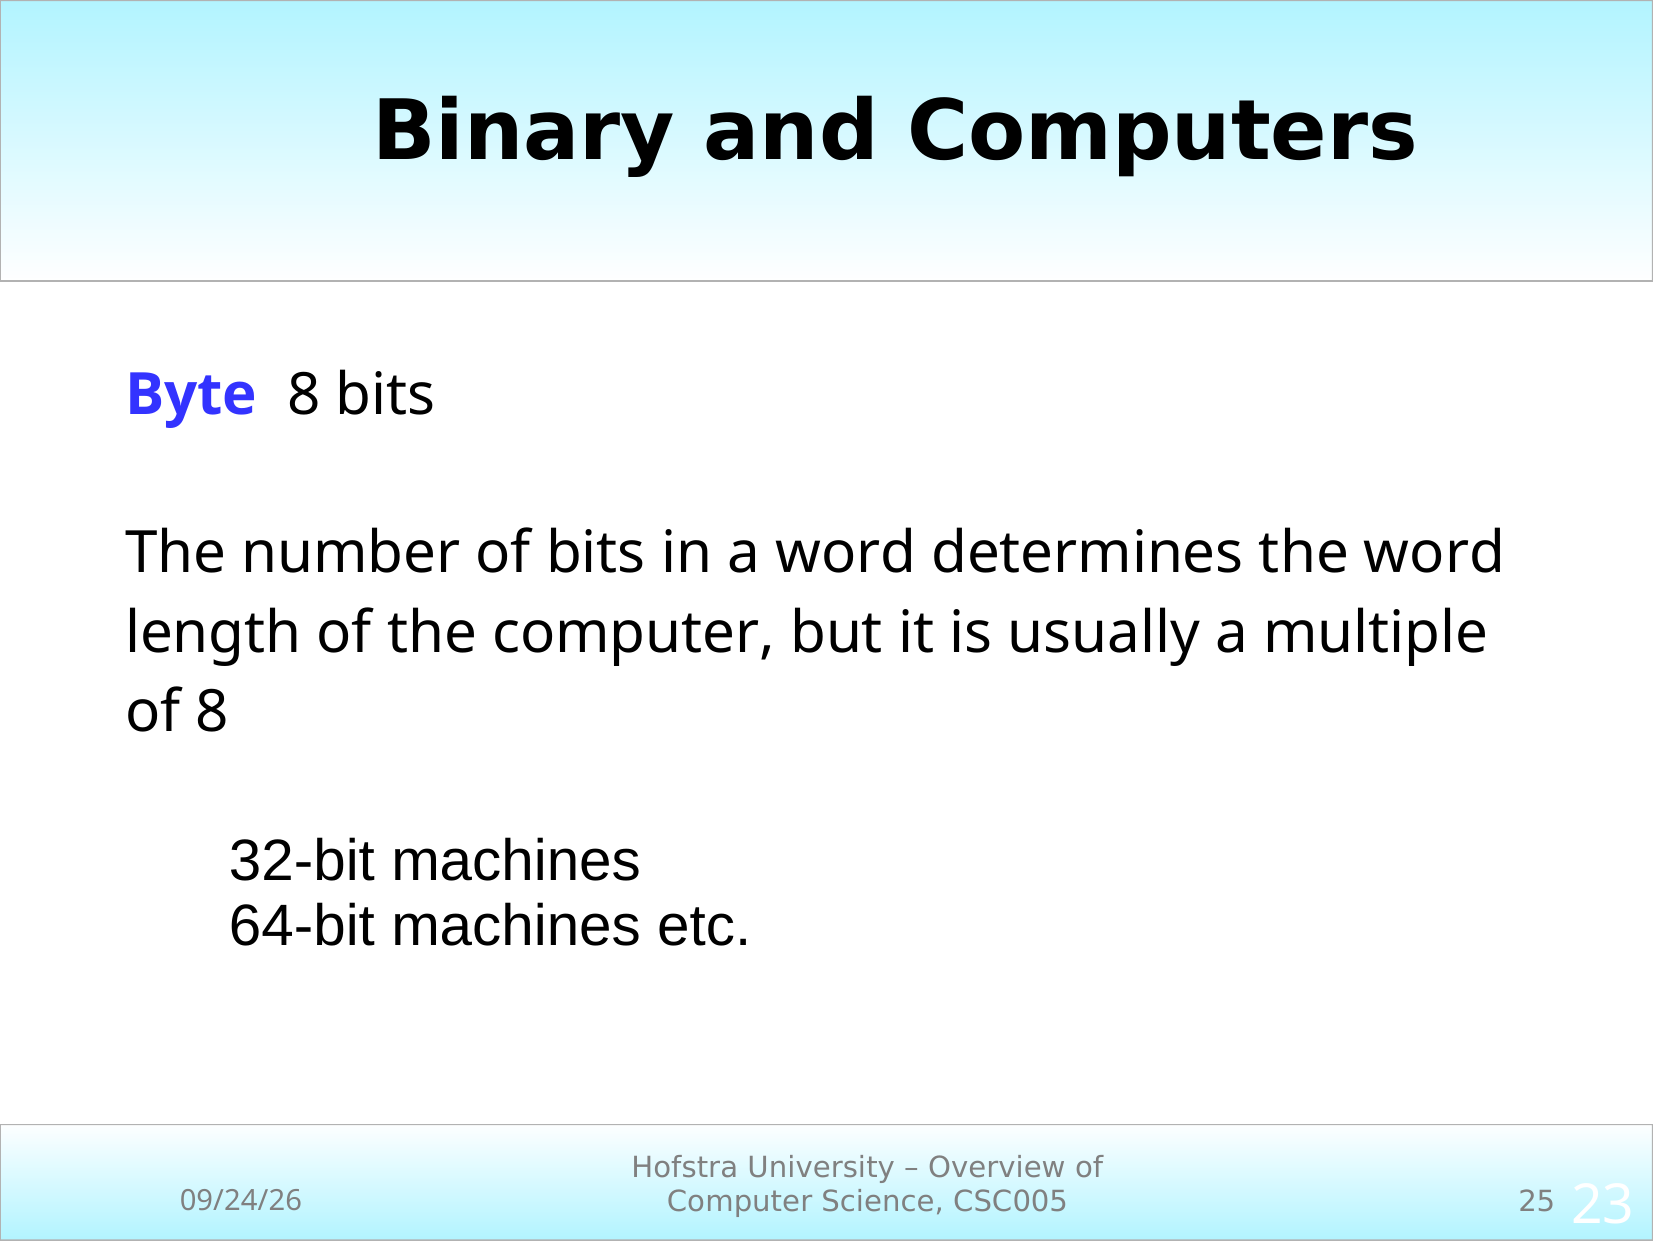

# Binary and Computers
Byte 8 bits
The number of bits in a word determines the word length of the computer, but it is usually a multiple of 8
32-bit machines
64-bit machines etc.
25
23